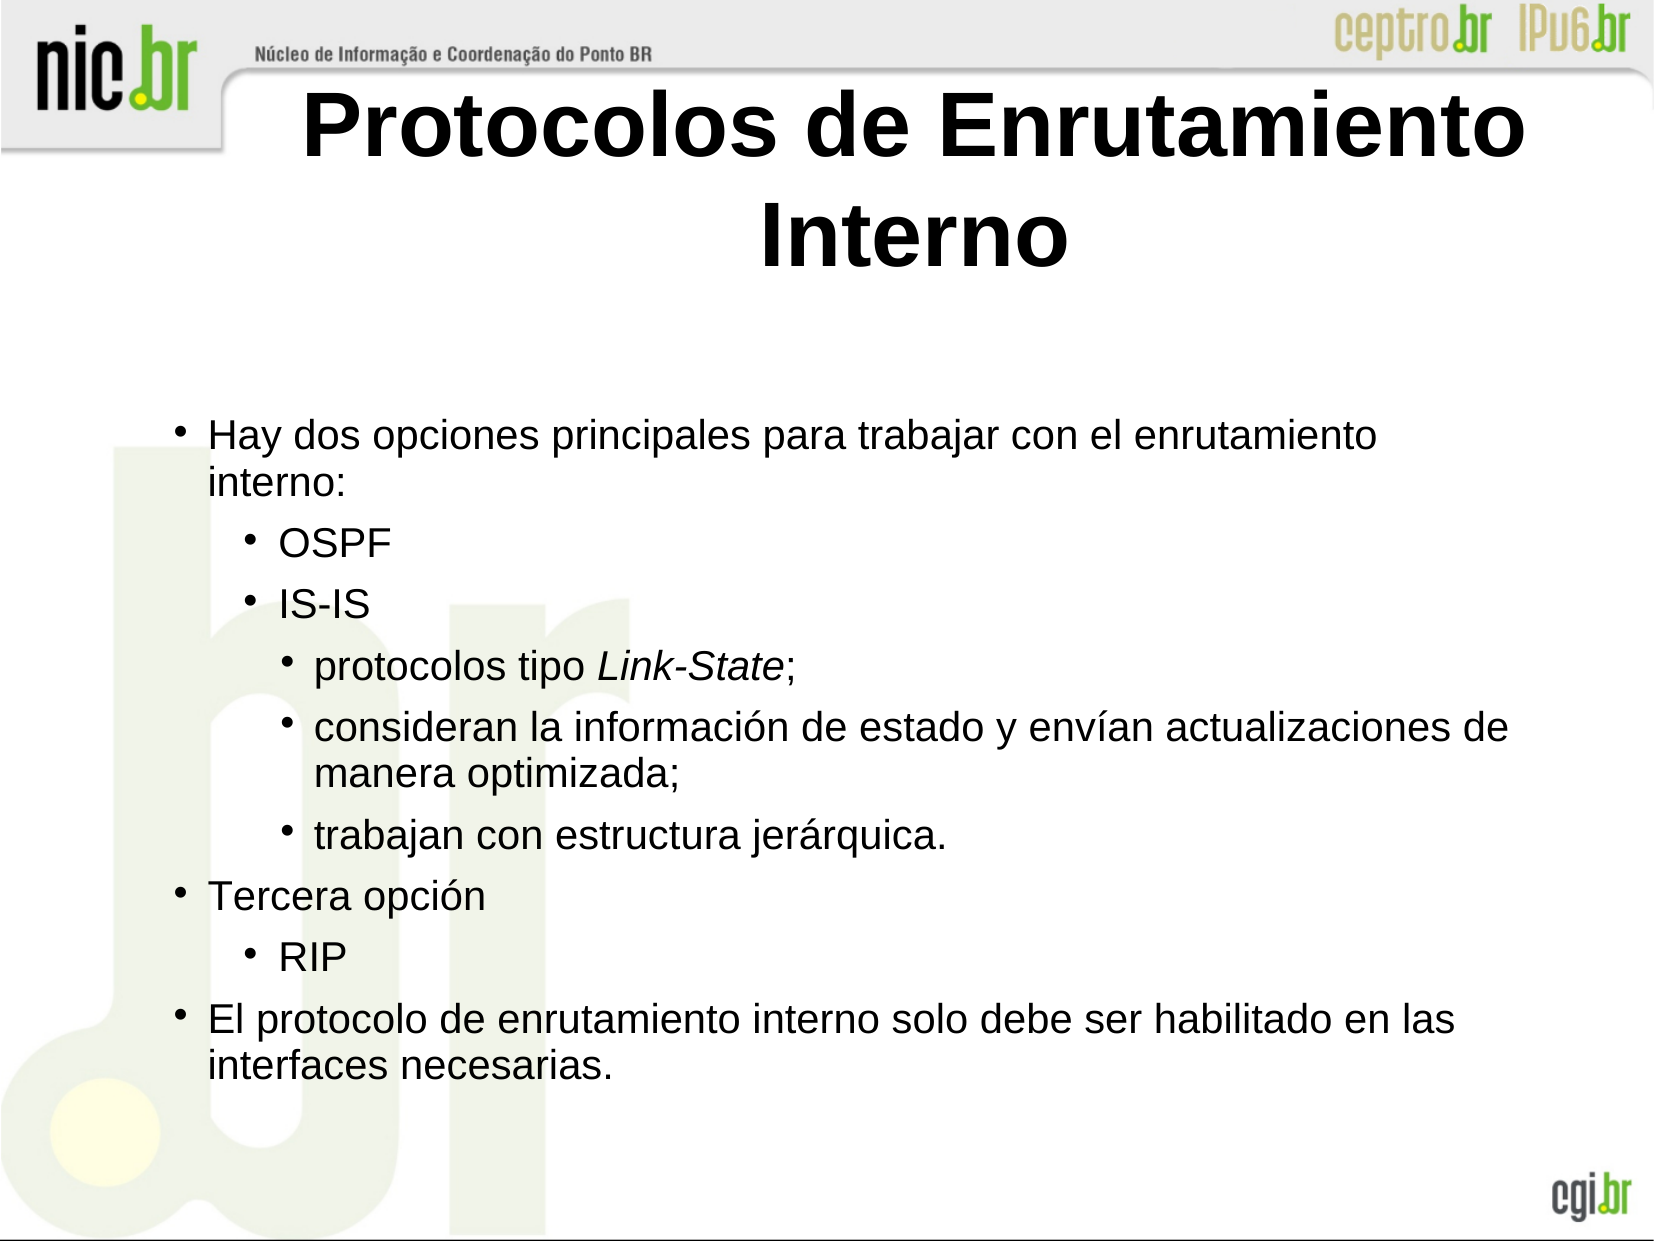

Protocolos de Enrutamiento Interno
Hay dos opciones principales para trabajar con el enrutamiento interno:
OSPF
IS-IS
protocolos tipo Link-State;
consideran la información de estado y envían actualizaciones de manera optimizada;
trabajan con estructura jerárquica.
Tercera opción
RIP
El protocolo de enrutamiento interno solo debe ser habilitado en las interfaces necesarias.